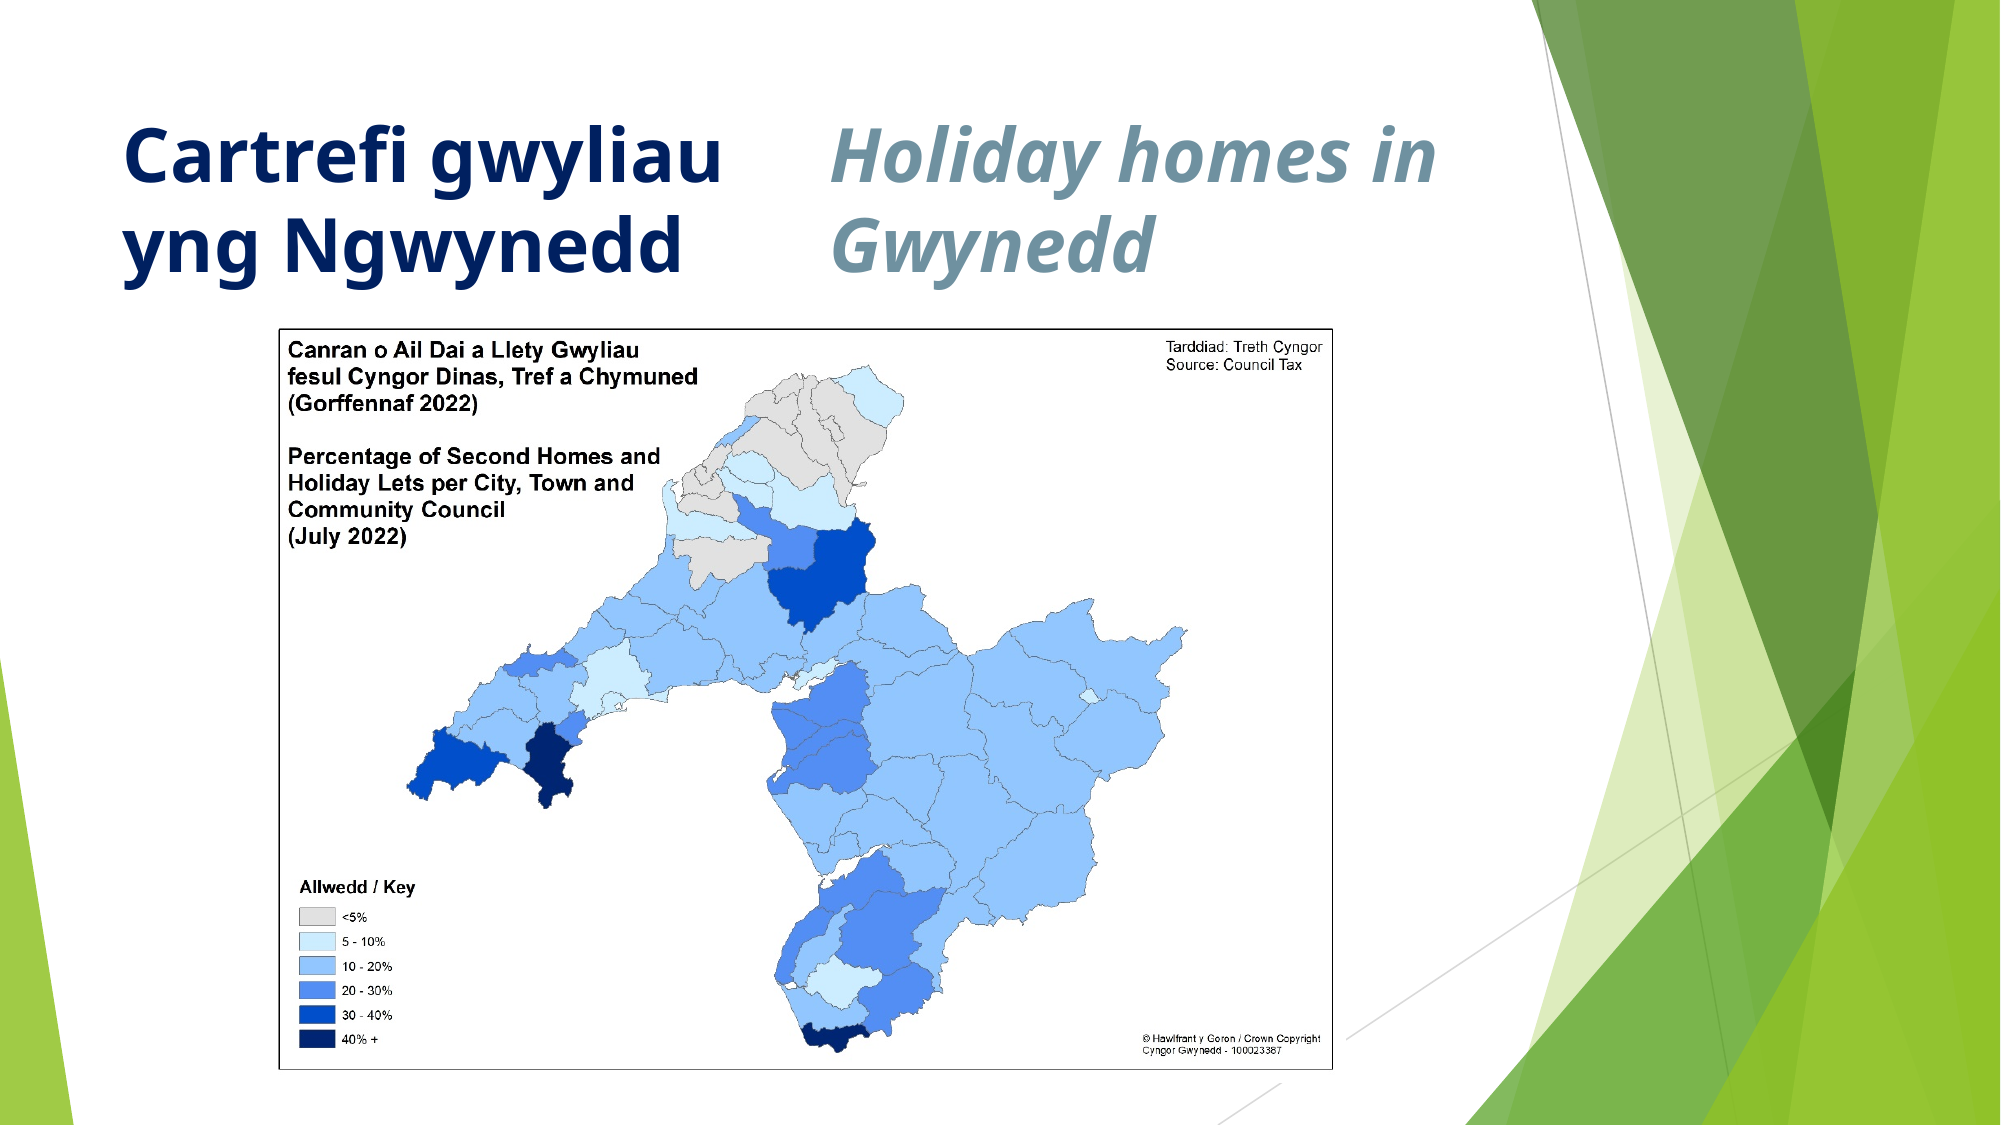

Cartrefi gwyliau yng Ngwynedd
# Holiday homes in Gwynedd